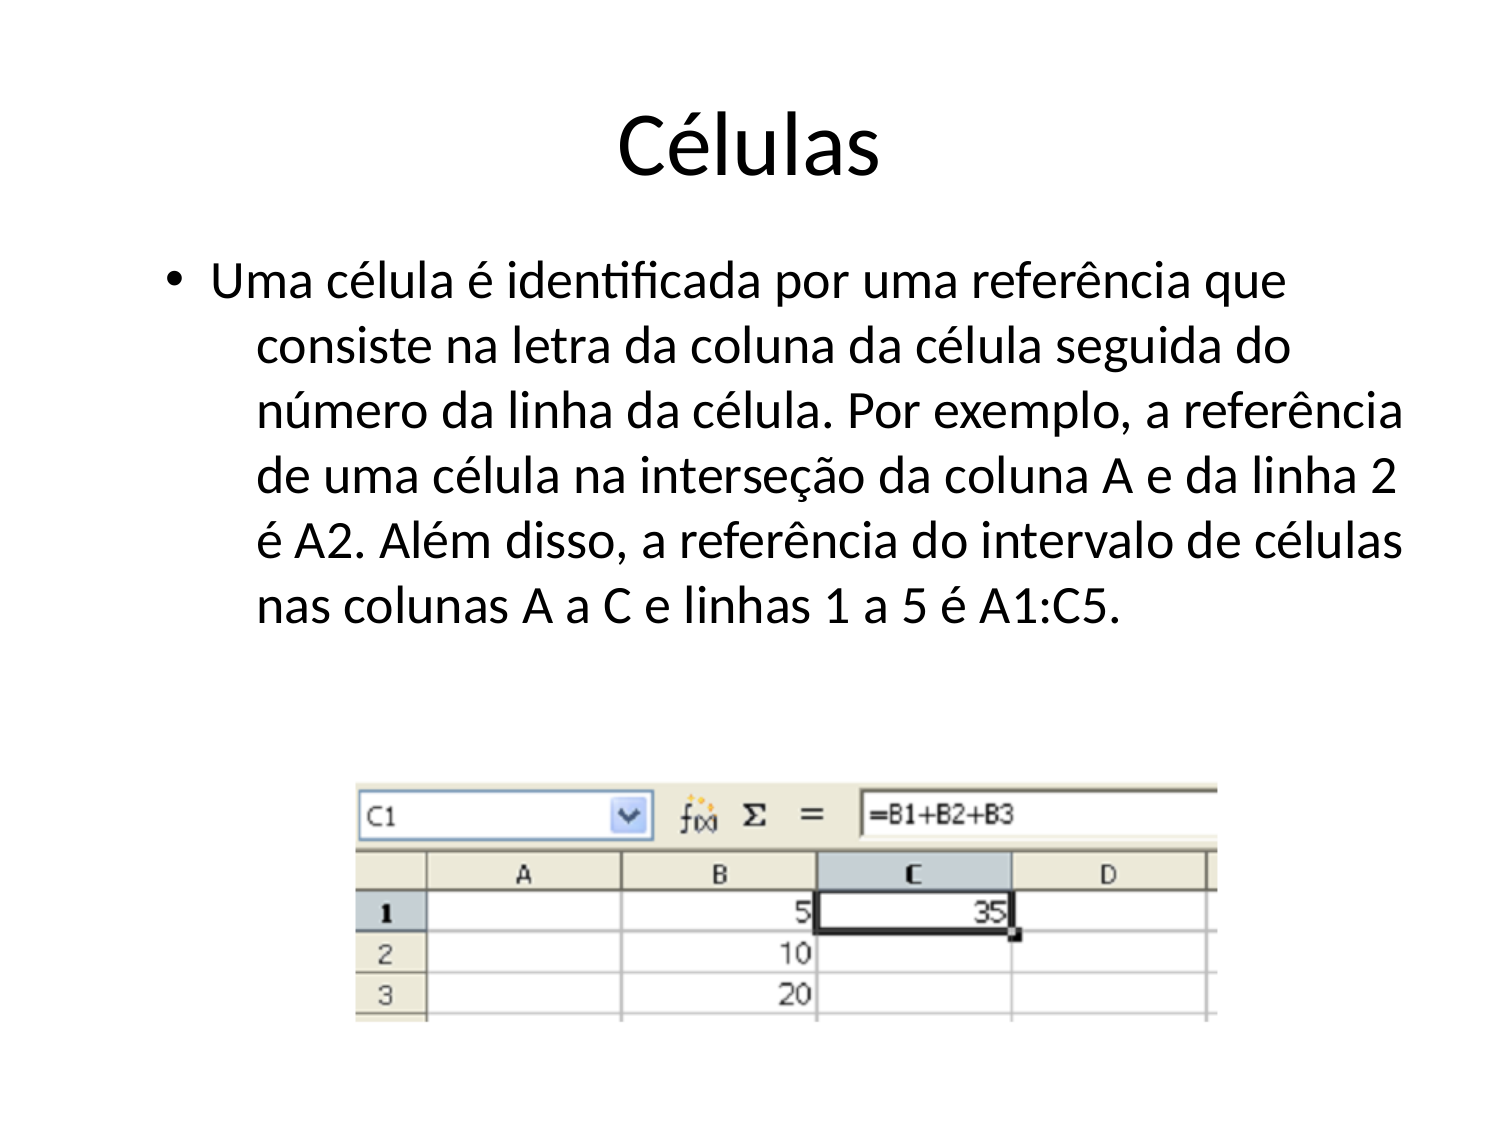

# Células
Uma célula é identificada por uma referência que consiste na letra da coluna da célula seguida do número da linha da célula. Por exemplo, a referência de uma célula na interseção da coluna A e da linha 2 é A2. Além disso, a referência do intervalo de células nas colunas A a C e linhas 1 a 5 é A1:C5.